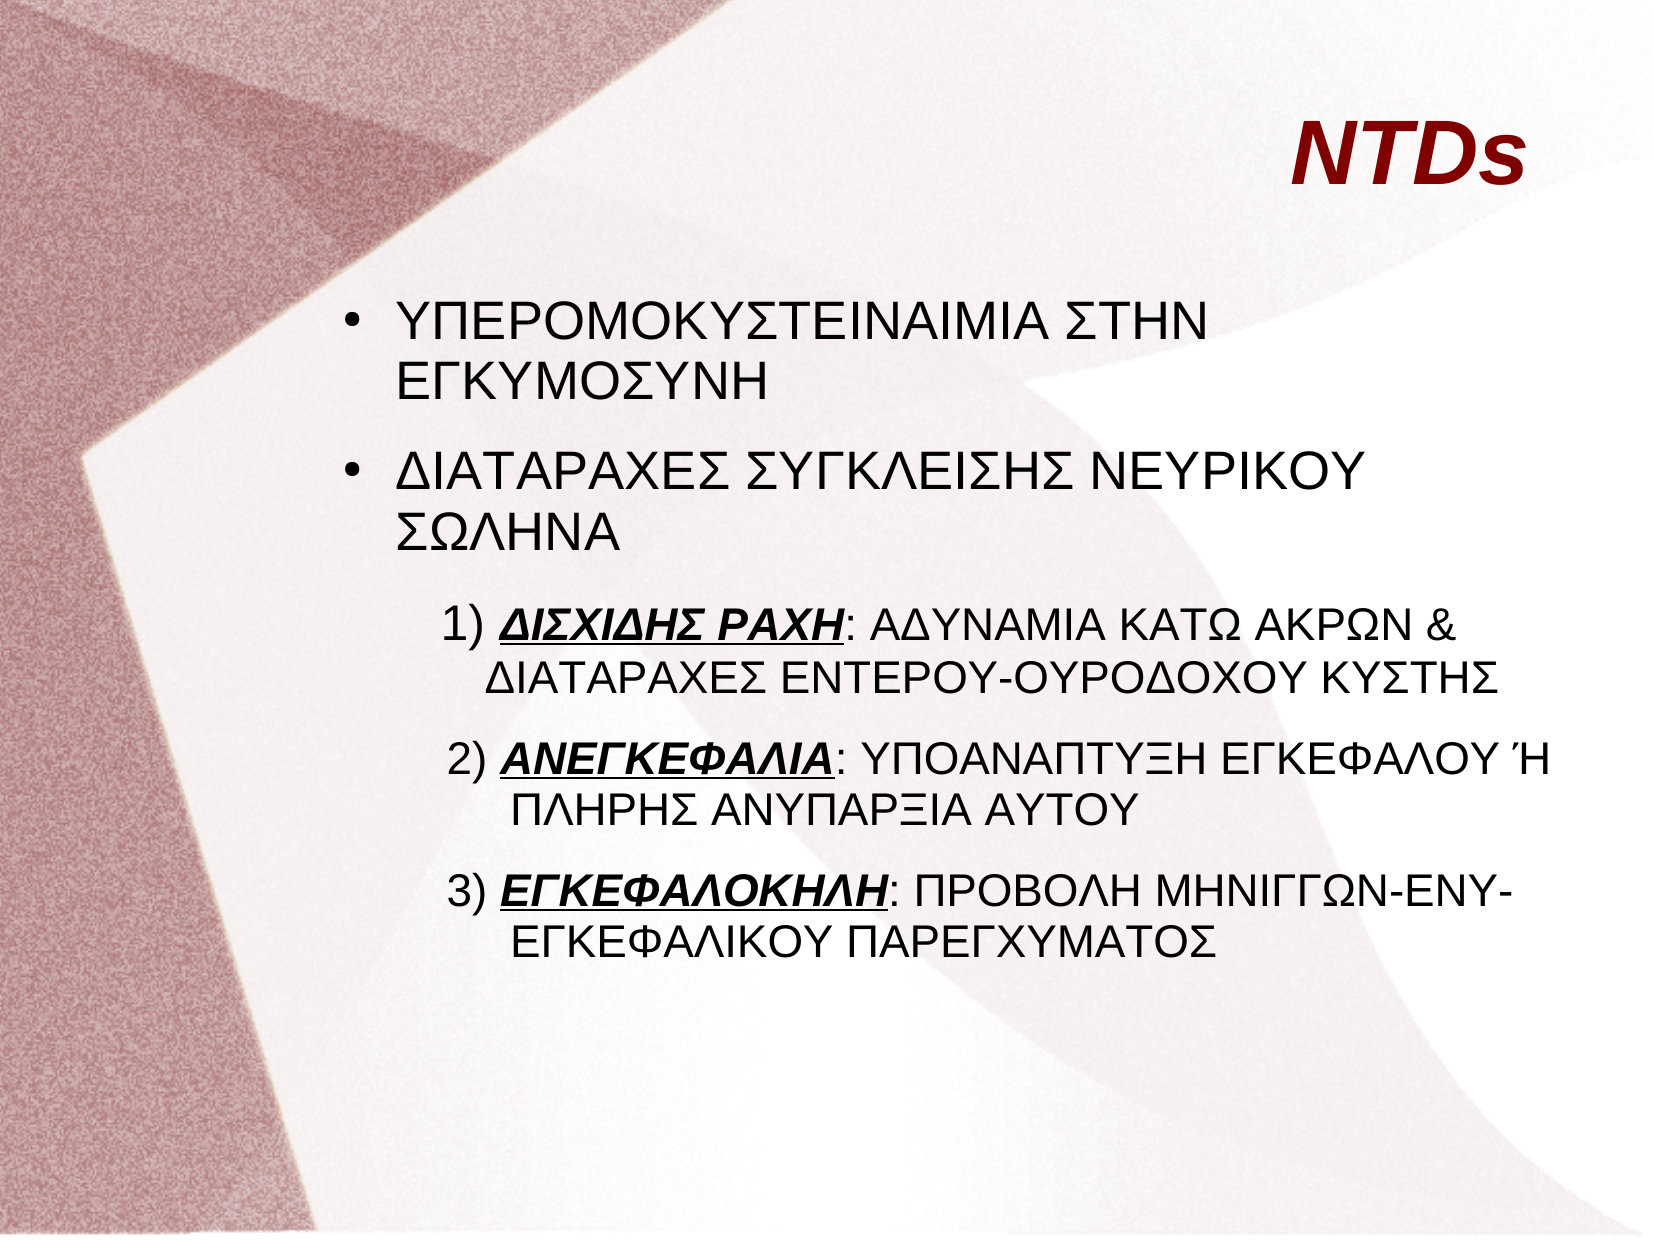

# NTDs
ΥΠΕΡΟΜΟΚΥΣΤΕΙΝΑΙΜΙΑ ΣΤΗΝ ΕΓΚΥΜΟΣΥΝΗ
ΔΙΑΤΑΡΑΧΕΣ ΣΥΓΚΛΕΙΣΗΣ ΝΕΥΡΙΚΟΥ ΣΩΛΗΝΑ
 1) ΔΙΣΧΙΔΗΣ ΡΑΧΗ: ΑΔΥΝΑΜΙΑ ΚΑΤΩ ΑΚΡΩΝ & ΔΙΑΤΑΡΑΧΕΣ ΕΝΤΕΡΟΥ-ΟΥΡΟΔΟΧΟΥ ΚΥΣΤΗΣ
 2) ΑΝΕΓΚΕΦΑΛΙΑ: ΥΠΟΑΝΑΠΤΥΞΗ ΕΓΚΕΦΑΛΟΥ Ή ΠΛΗΡΗΣ ΑΝΥΠΑΡΞΙΑ ΑΥΤΟΥ
 3) ΕΓΚΕΦΑΛΟΚΗΛΗ: ΠΡΟΒΟΛΗ ΜΗΝΙΓΓΩΝ-ΕΝΥ- ΕΓΚΕΦΑΛΙΚΟΥ ΠΑΡΕΓΧΥΜΑΤΟΣ